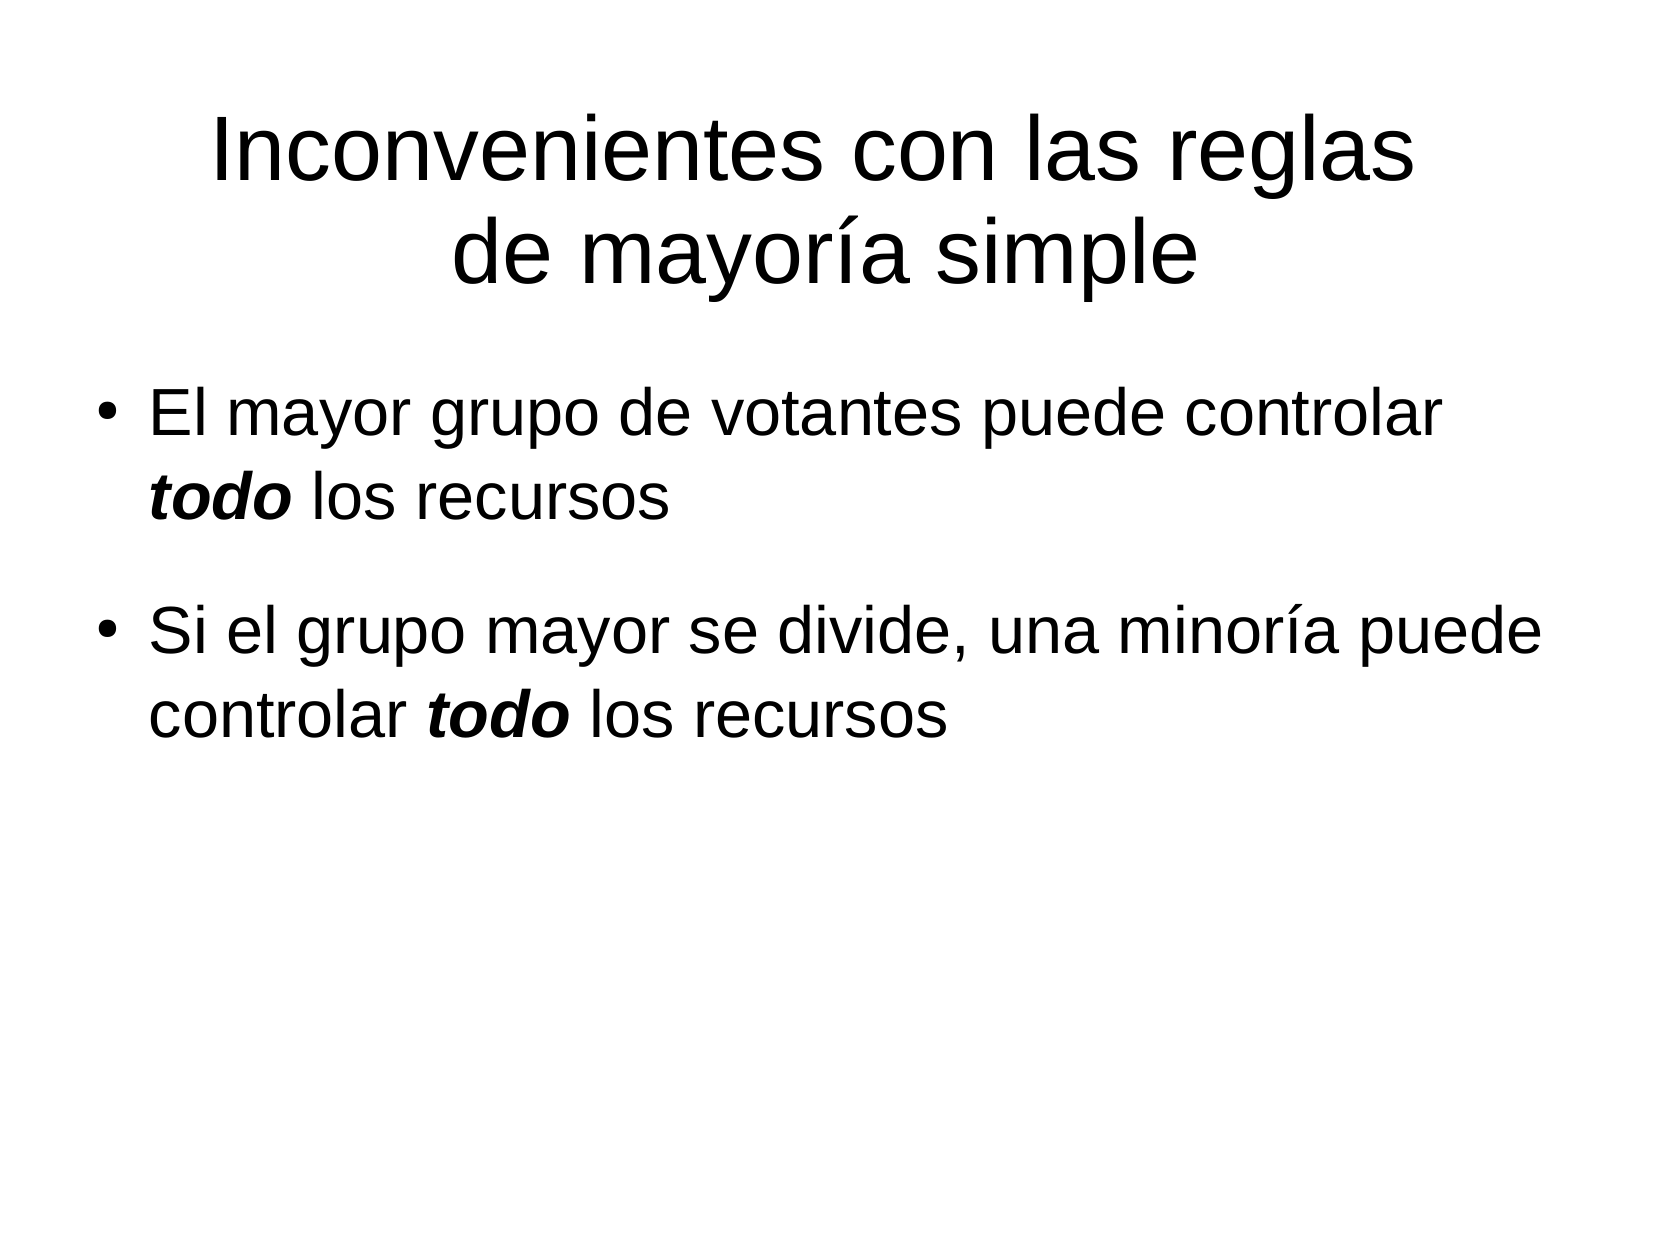

# Inconvenientes con las reglas de mayoría simple
El mayor grupo de votantes puede controlar todo los recursos
Si el grupo mayor se divide, una minoría puede controlar todo los recursos